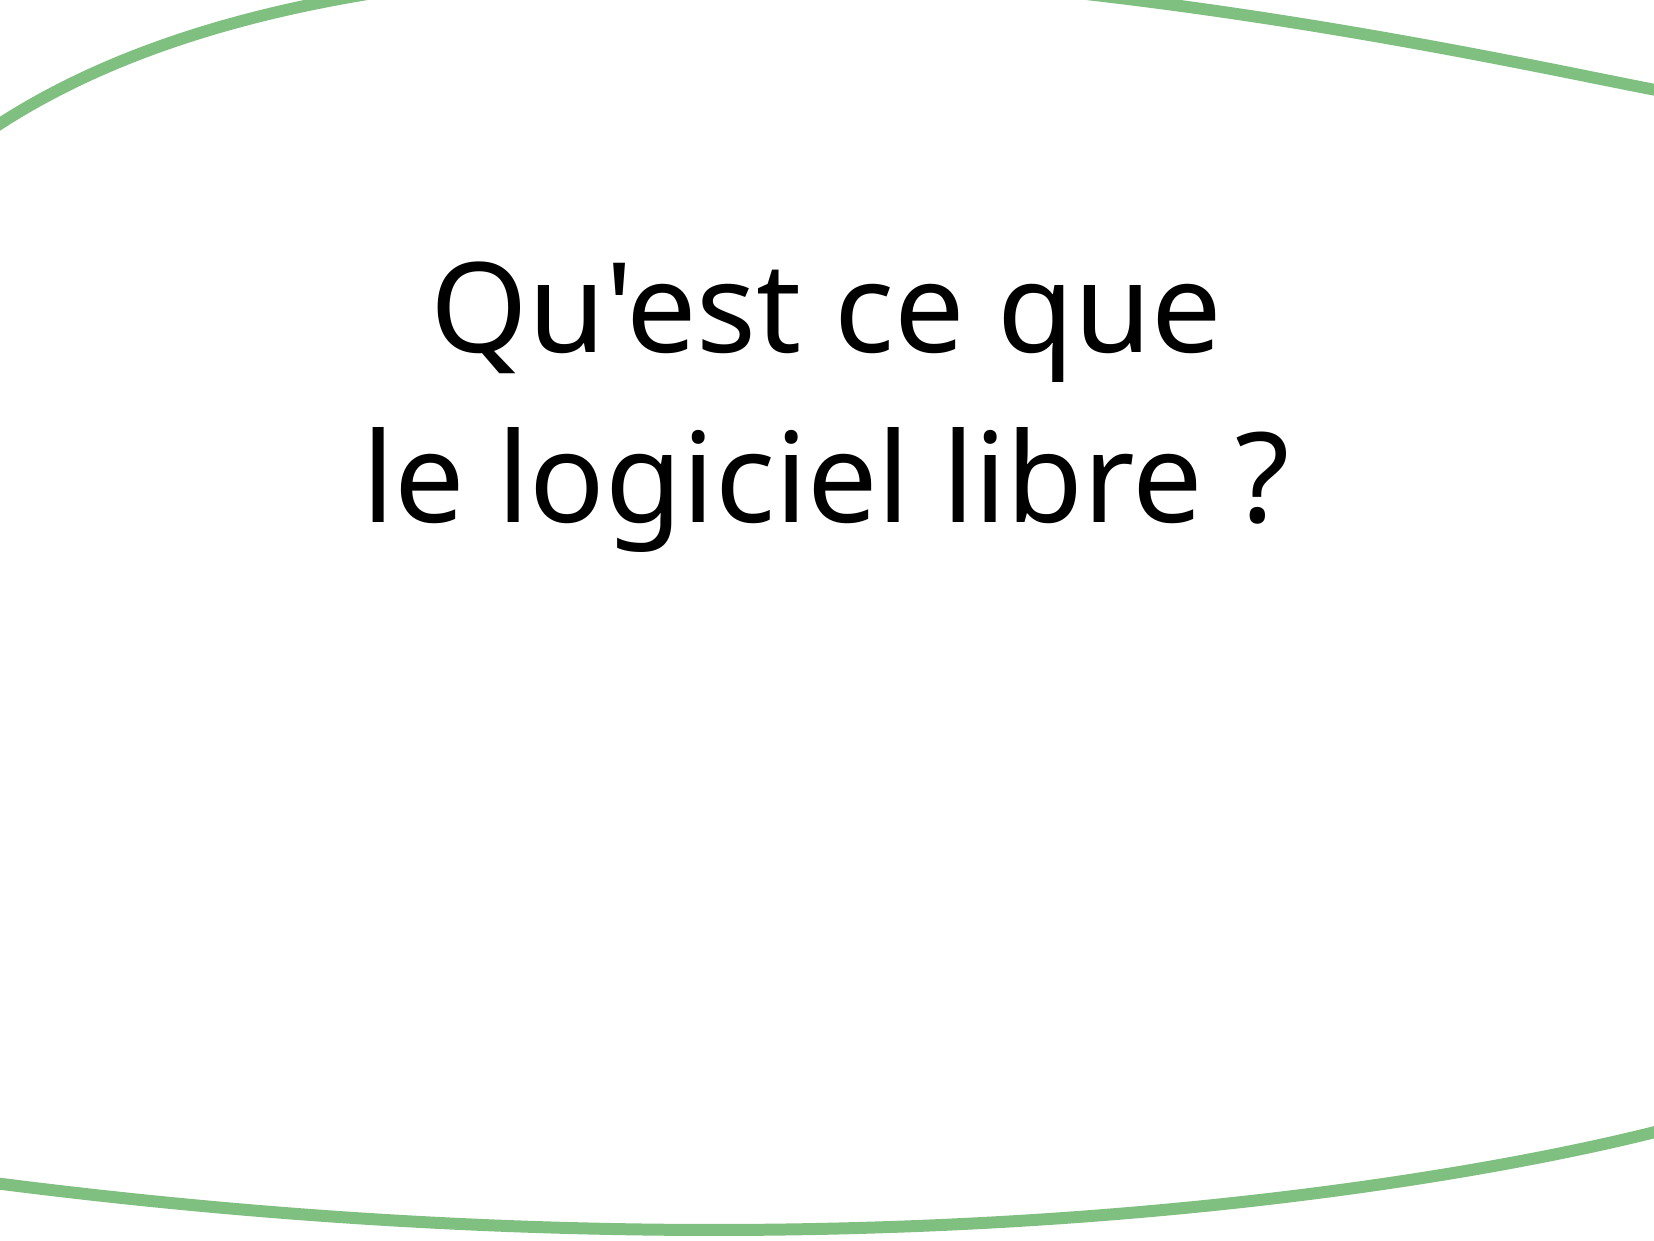

# Qu'est ce que le logiciel libre ?